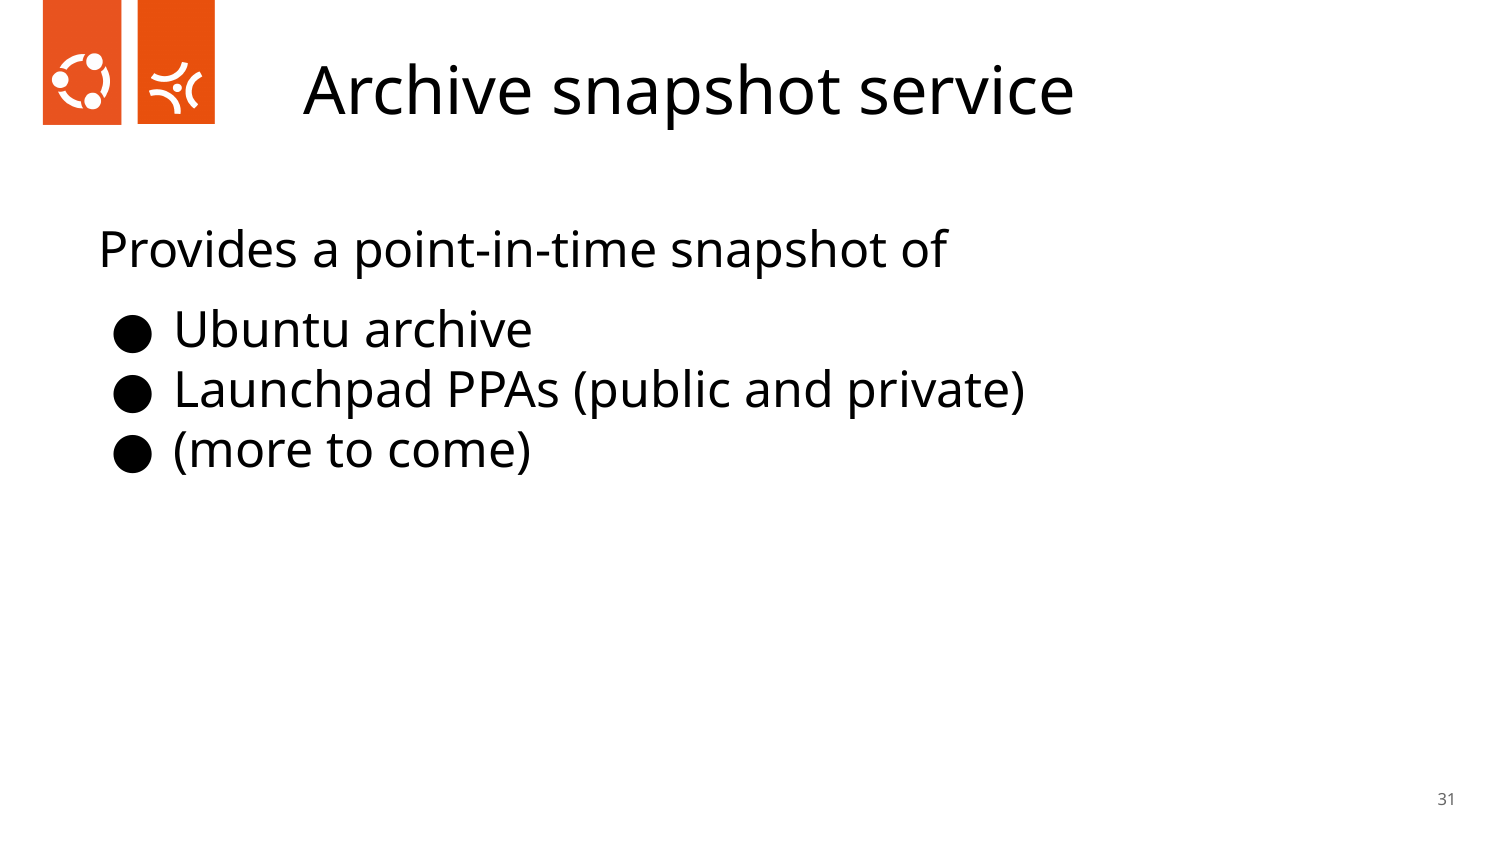

Archive snapshot service
# Provides a point-in-time snapshot of
Ubuntu archive
Launchpad PPAs (public and private)
(more to come)